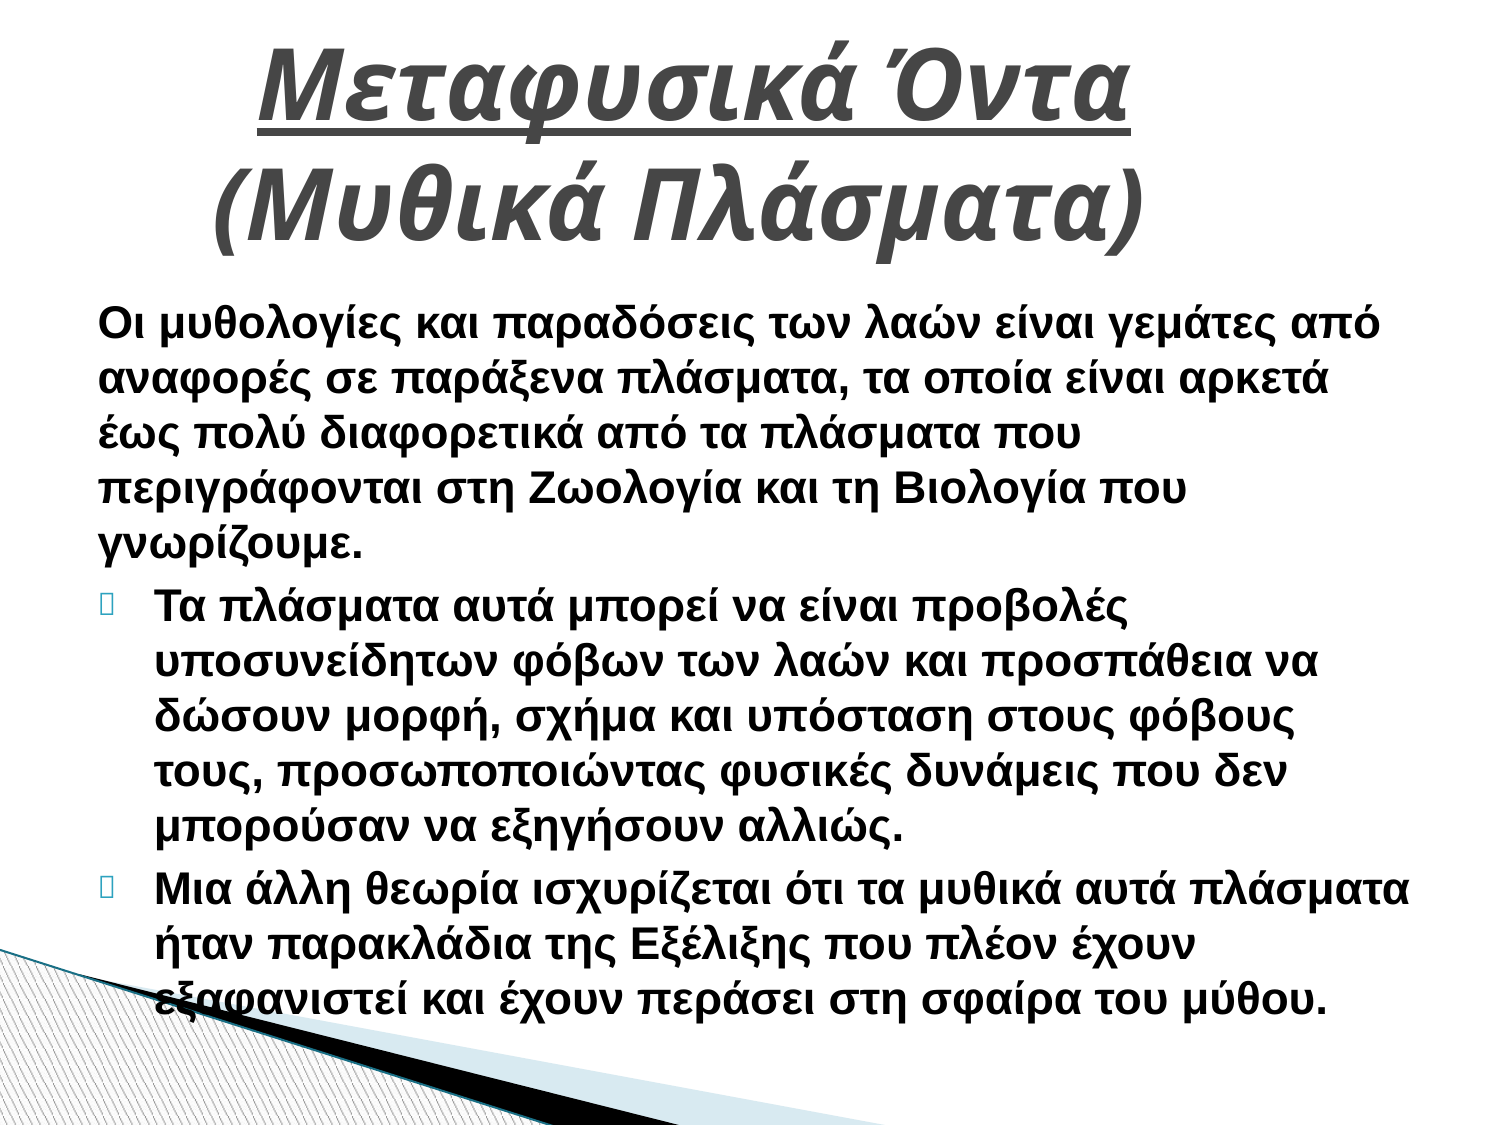

Μεταφυσικά Όντα
(Μυθικά Πλάσματα)
# Οι μυθολογίες και παραδόσεις των λαών είναι γεμάτες από αναφορές σε παράξενα πλάσματα, τα οποία είναι αρκετά έως πολύ διαφορετικά από τα πλάσματα που περιγράφονται στη Ζωολογία και τη Βιολογία που γνωρίζουμε.
Τα πλάσματα αυτά μπορεί να είναι προβολές υποσυνείδητων φόβων των λαών και προσπάθεια να δώσουν μορφή, σχήμα και υπόσταση στους φόβους τους, προσωποποιώντας φυσικές δυνάμεις που δεν μπορούσαν να εξηγήσουν αλλιώς.
Μια άλλη θεωρία ισχυρίζεται ότι τα μυθικά αυτά πλάσματα ήταν παρακλάδια της Εξέλιξης που πλέον έχουν εξαφανιστεί και έχουν περάσει στη σφαίρα του μύθου.